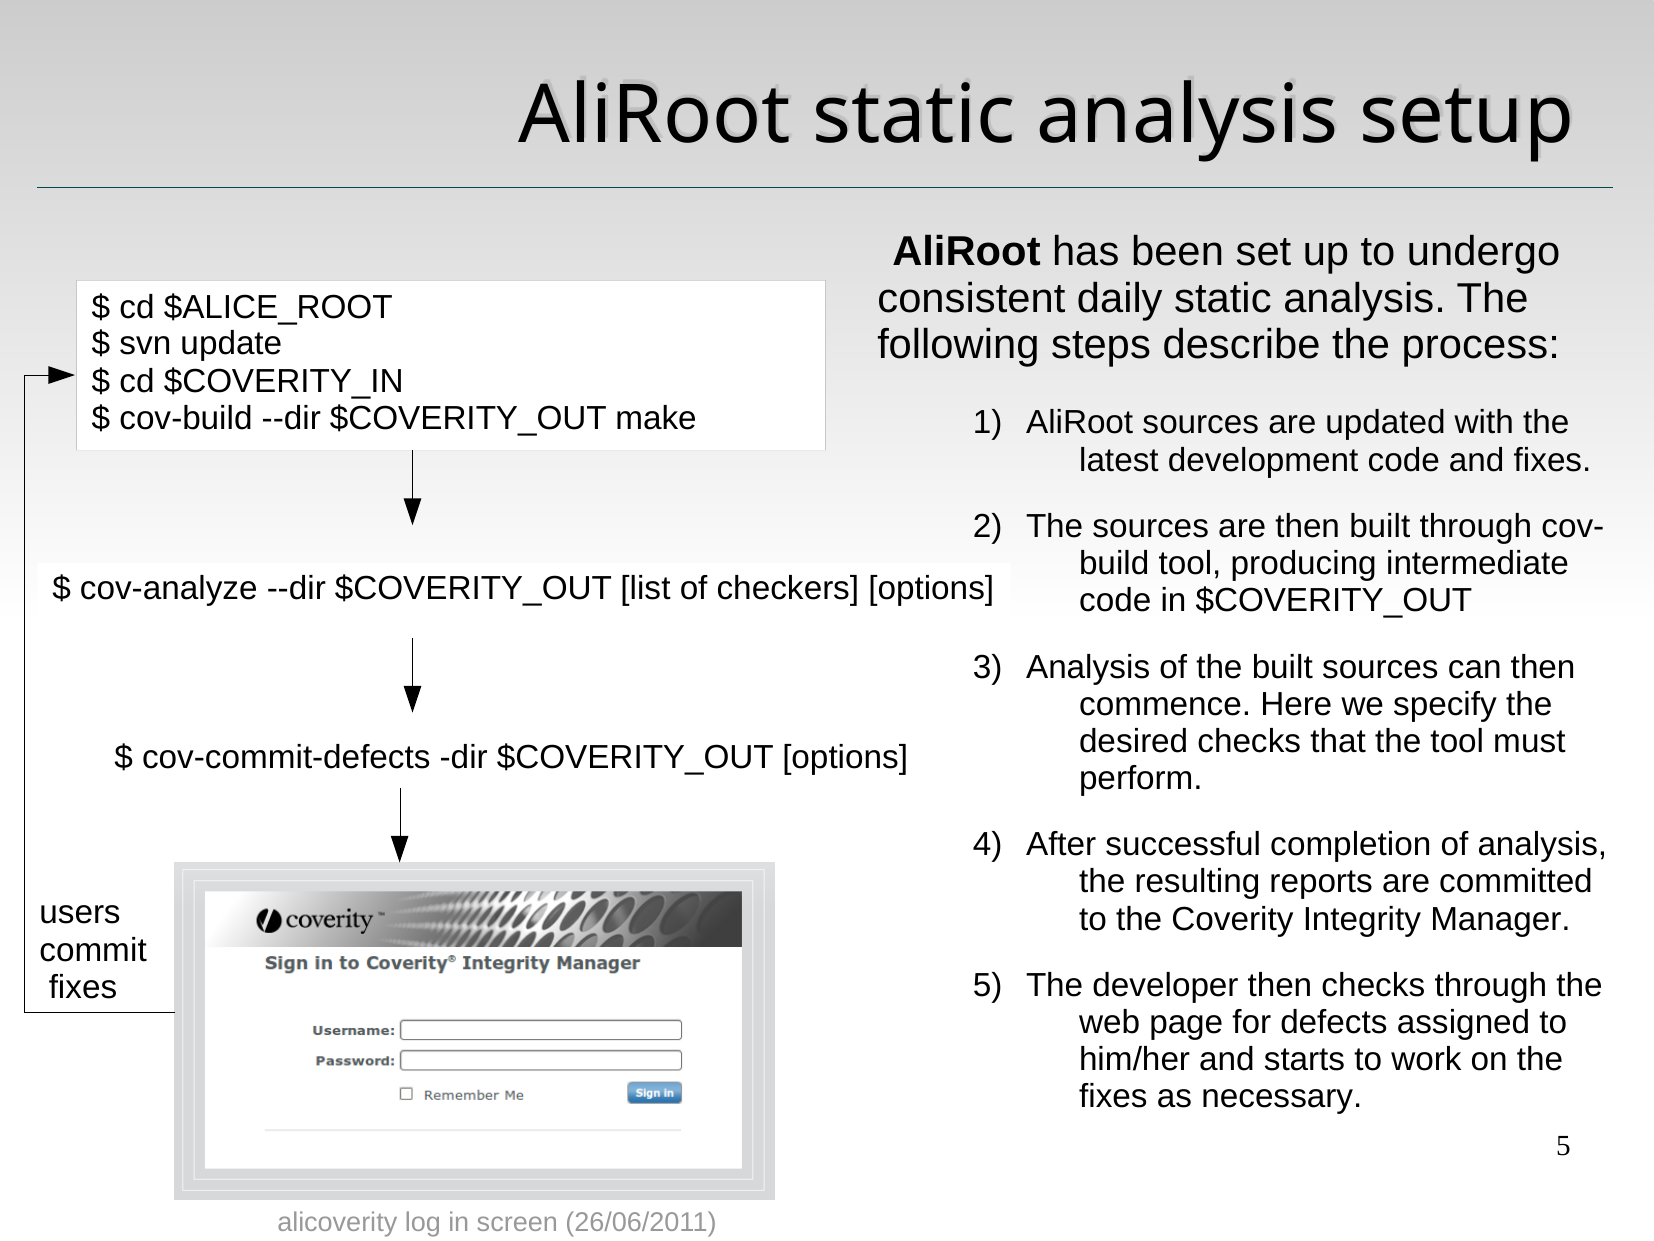

# AliRoot static analysis setup
AliRoot has been set up to undergo consistent daily static analysis. The following steps describe the process:
$ cd $ALICE_ROOT
$ svn update
$ cd $COVERITY_IN
$ cov-build --dir $COVERITY_OUT make
AliRoot sources are updated with the latest development code and fixes.
The sources are then built through cov-build tool, producing intermediate code in $COVERITY_OUT
Analysis of the built sources can then commence. Here we specify the desired checks that the tool must perform.
After successful completion of analysis, the resulting reports are committed to the Coverity Integrity Manager.
The developer then checks through the web page for defects assigned to him/her and starts to work on the fixes as necessary.
$ cov-analyze --dir $COVERITY_OUT [list of checkers] [options]
$ cov-commit-defects -dir $COVERITY_OUT [options]
users
commit
 fixes
5
alicoverity log in screen (26/06/2011)